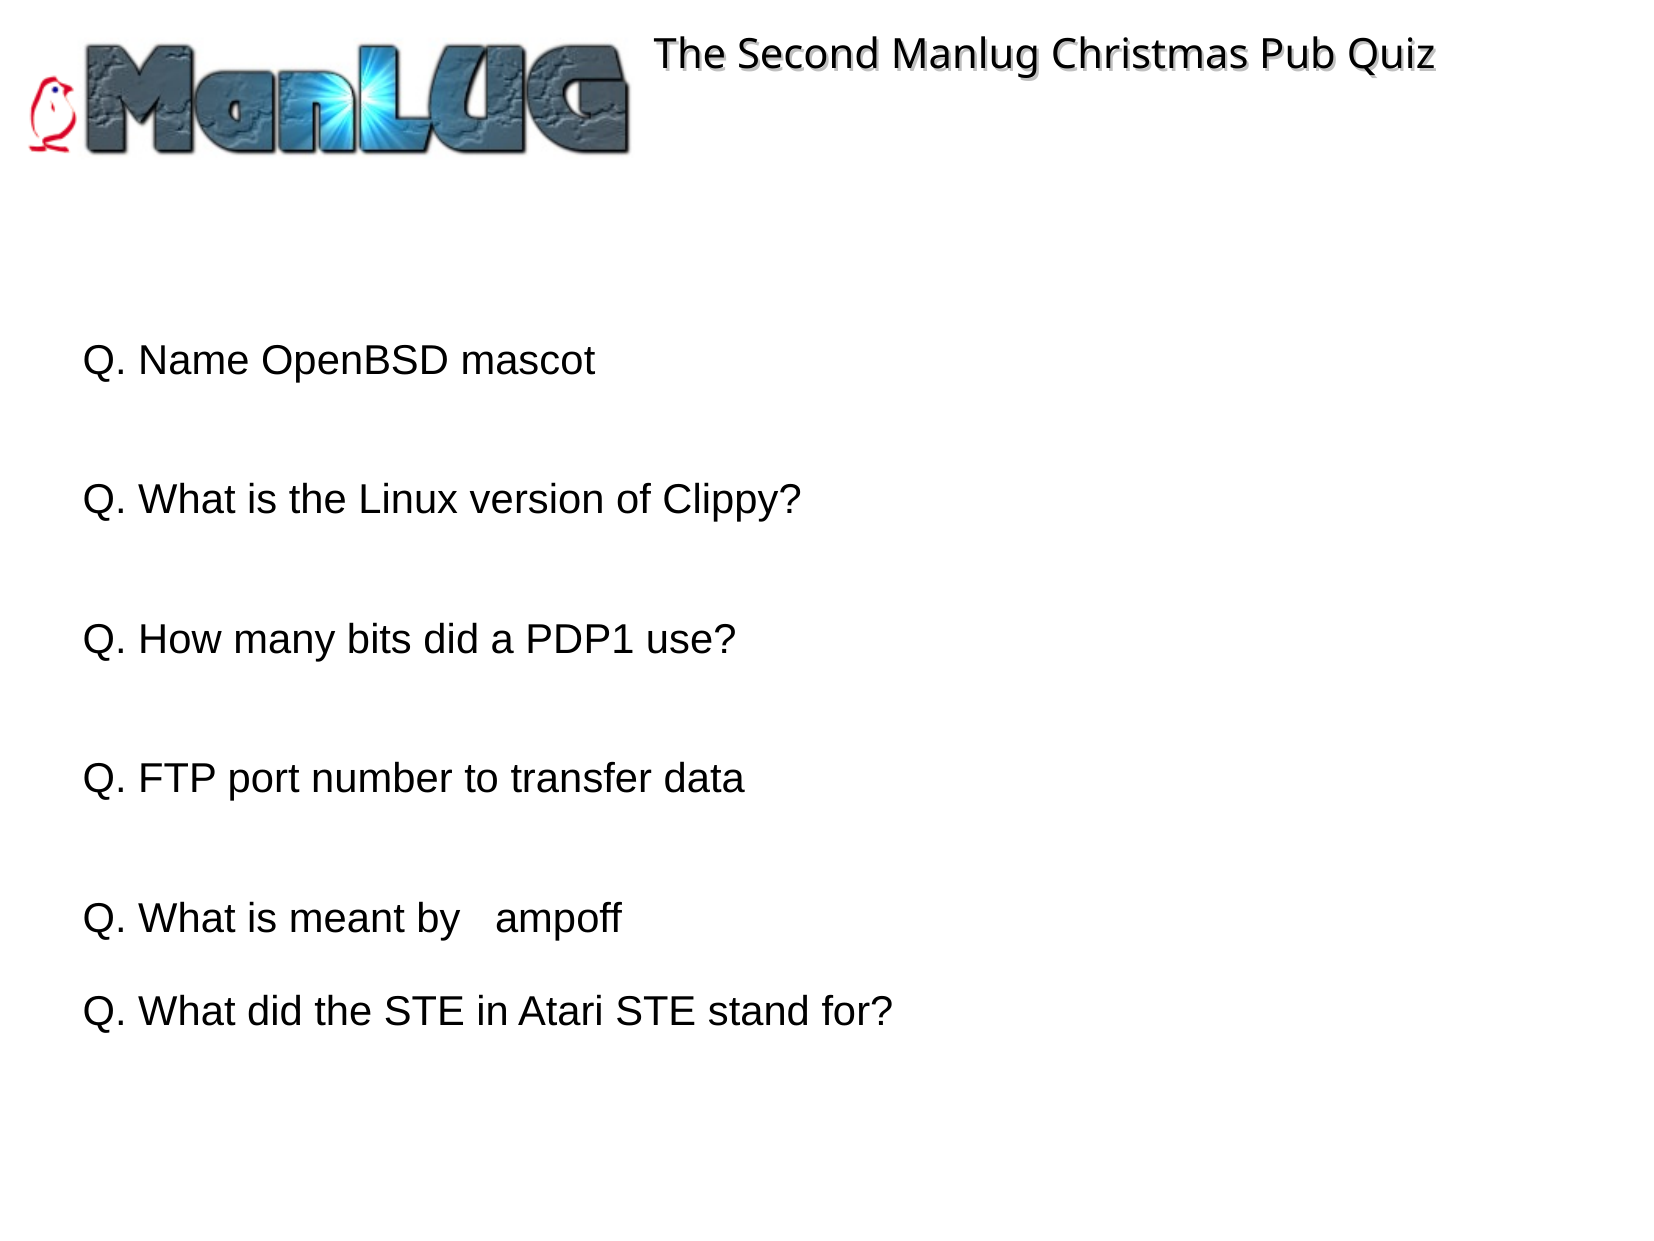

The Second Manlug Christmas Pub Quiz
# Q. Name OpenBSD mascot
Q. What is the Linux version of Clippy?
Q. How many bits did a PDP1 use?
Q. FTP port number to transfer data
Q. What is meant by ampoff
Q. What did the STE in Atari STE stand for?